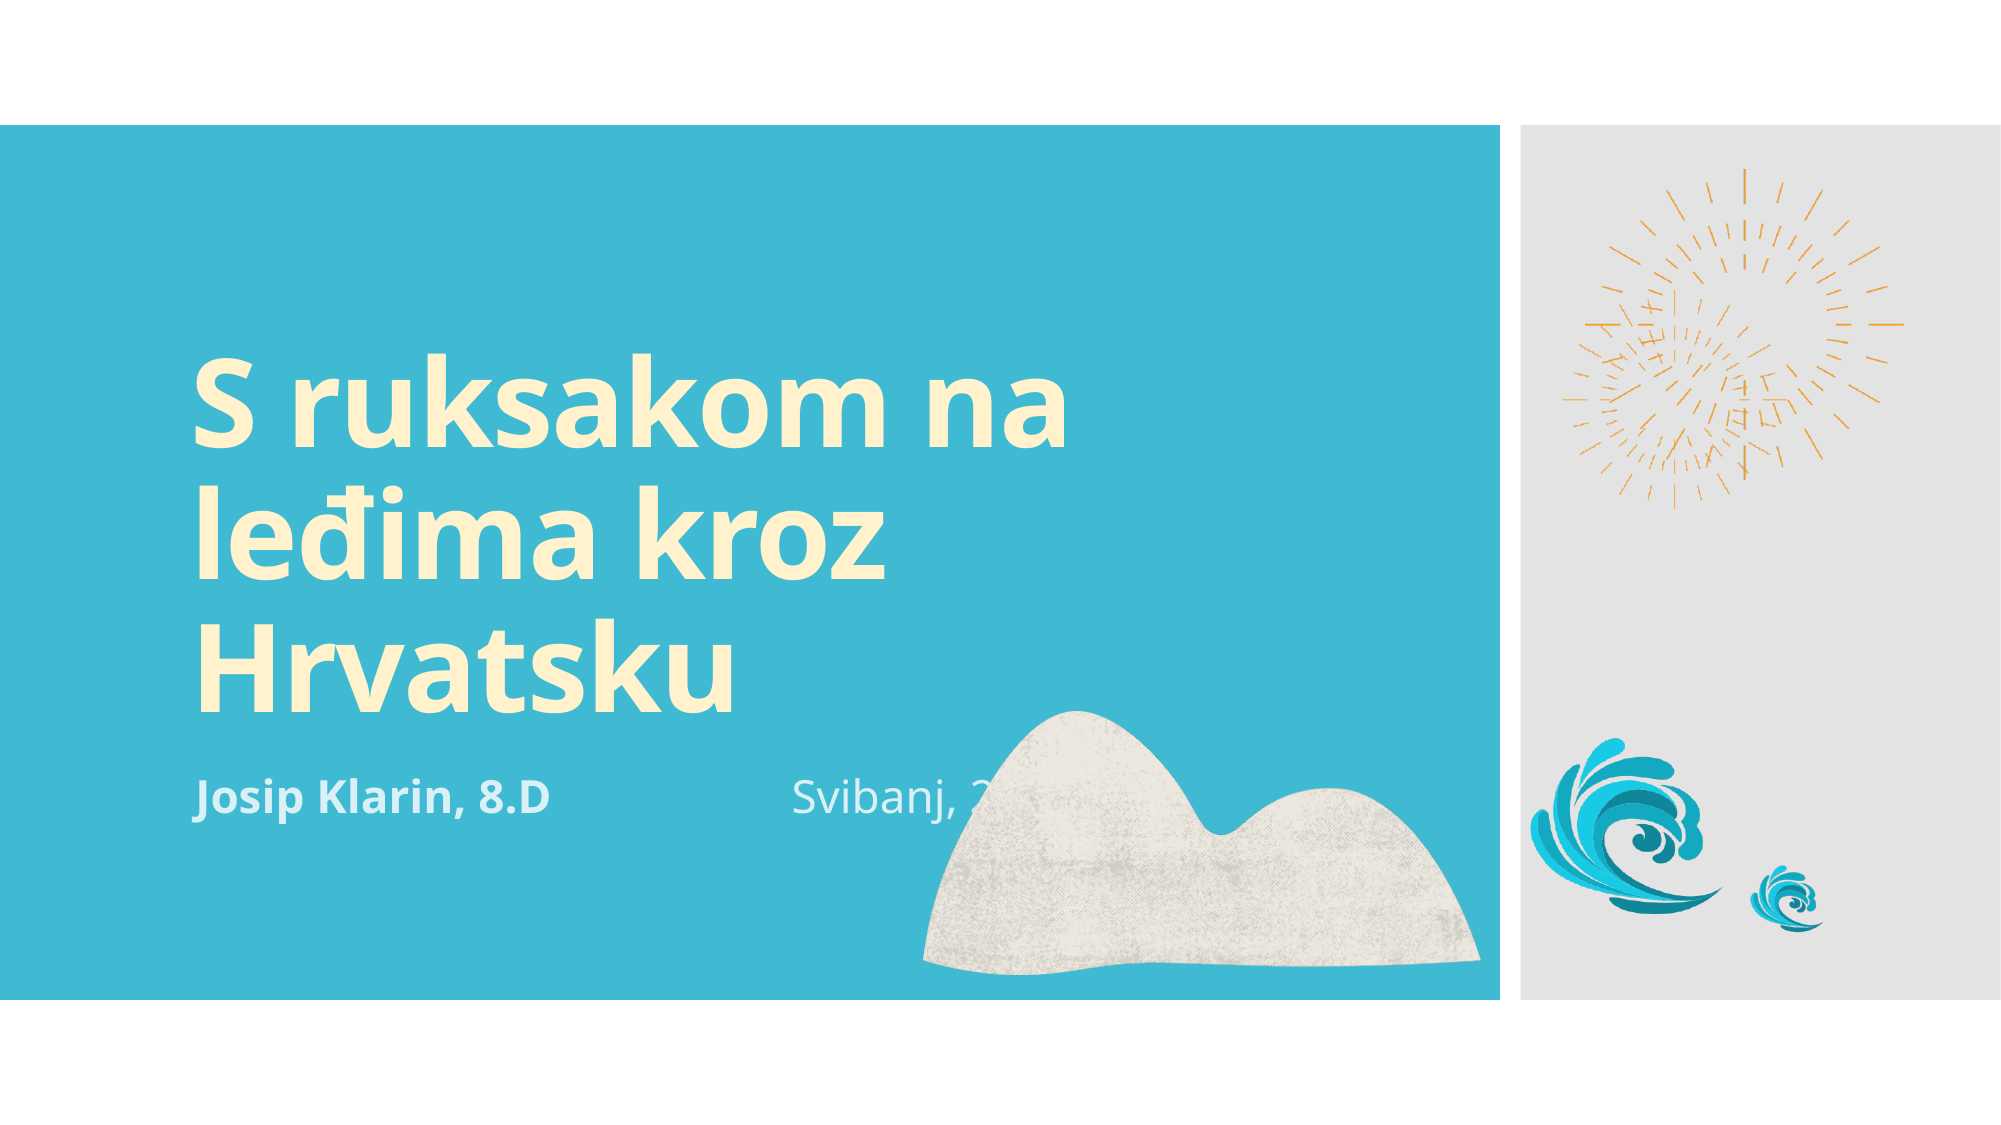

# S ruksakom na leđima kroz Hrvatsku
Josip Klarin, 8.D Svibanj, 2020.